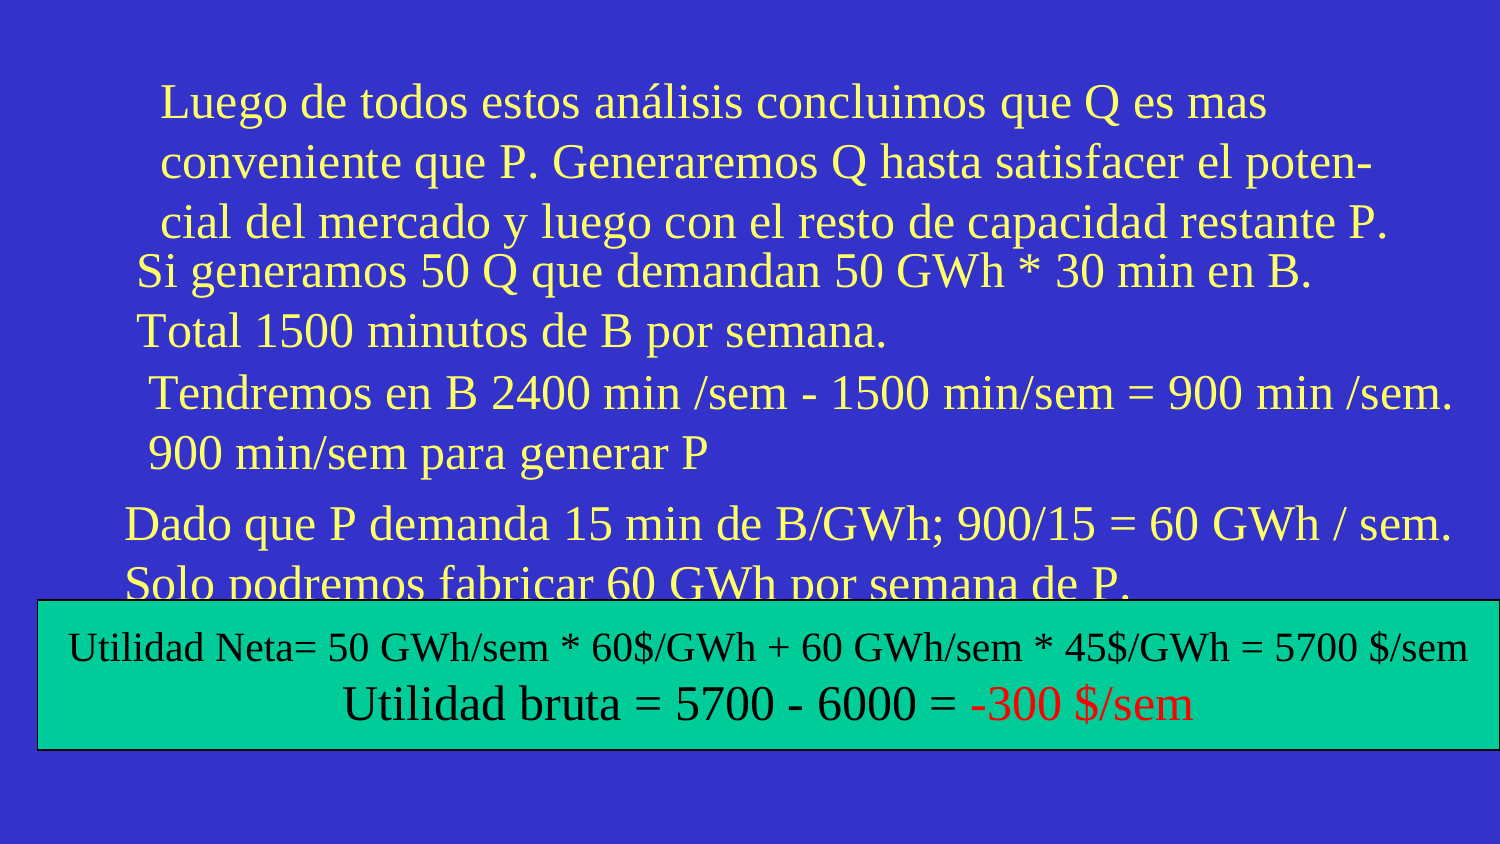

Luego de todos estos análisis concluimos que Q es mas
conveniente que P. Generaremos Q hasta satisfacer el poten-
cial del mercado y luego con el resto de capacidad restante P.
Si generamos 50 Q que demandan 50 GWh * 30 min en B.
Total 1500 minutos de B por semana.
Tendremos en B 2400 min /sem - 1500 min/sem = 900 min /sem.
900 min/sem para generar P
Dado que P demanda 15 min de B/GWh; 900/15 = 60 GWh / sem.
Solo podremos fabricar 60 GWh por semana de P.
Utilidad Neta= 50 GWh/sem * 60$/GWh + 60 GWh/sem * 45$/GWh = 5700 $/sem
Utilidad bruta = 5700 - 6000 = -300 $/sem